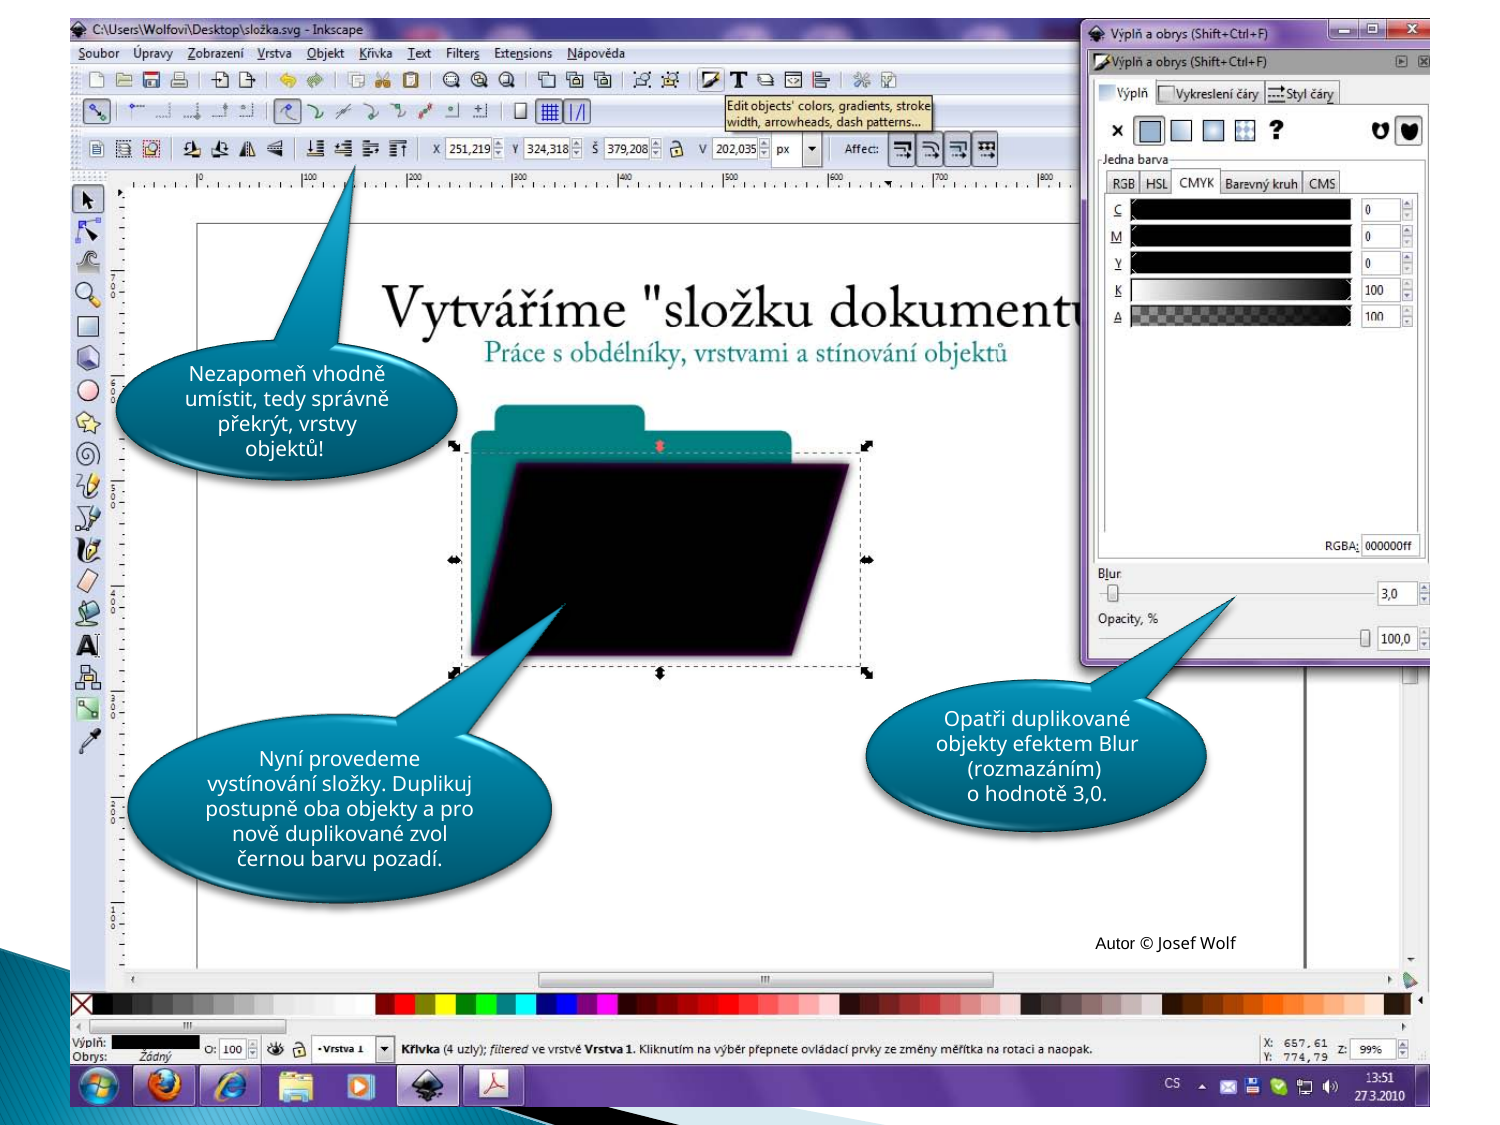

Nezapomeň vhodně umístit, tedy správně překrýt, vrstvy objektů!
#
Opatři duplikované objekty efektem Blur (rozmazáním)
o hodnotě 3,0.
Nyní provedeme vystínování složky. Duplikuj postupně oba objekty a pro nově duplikované zvol černou barvu pozadí.
Autor © Josef Wolf